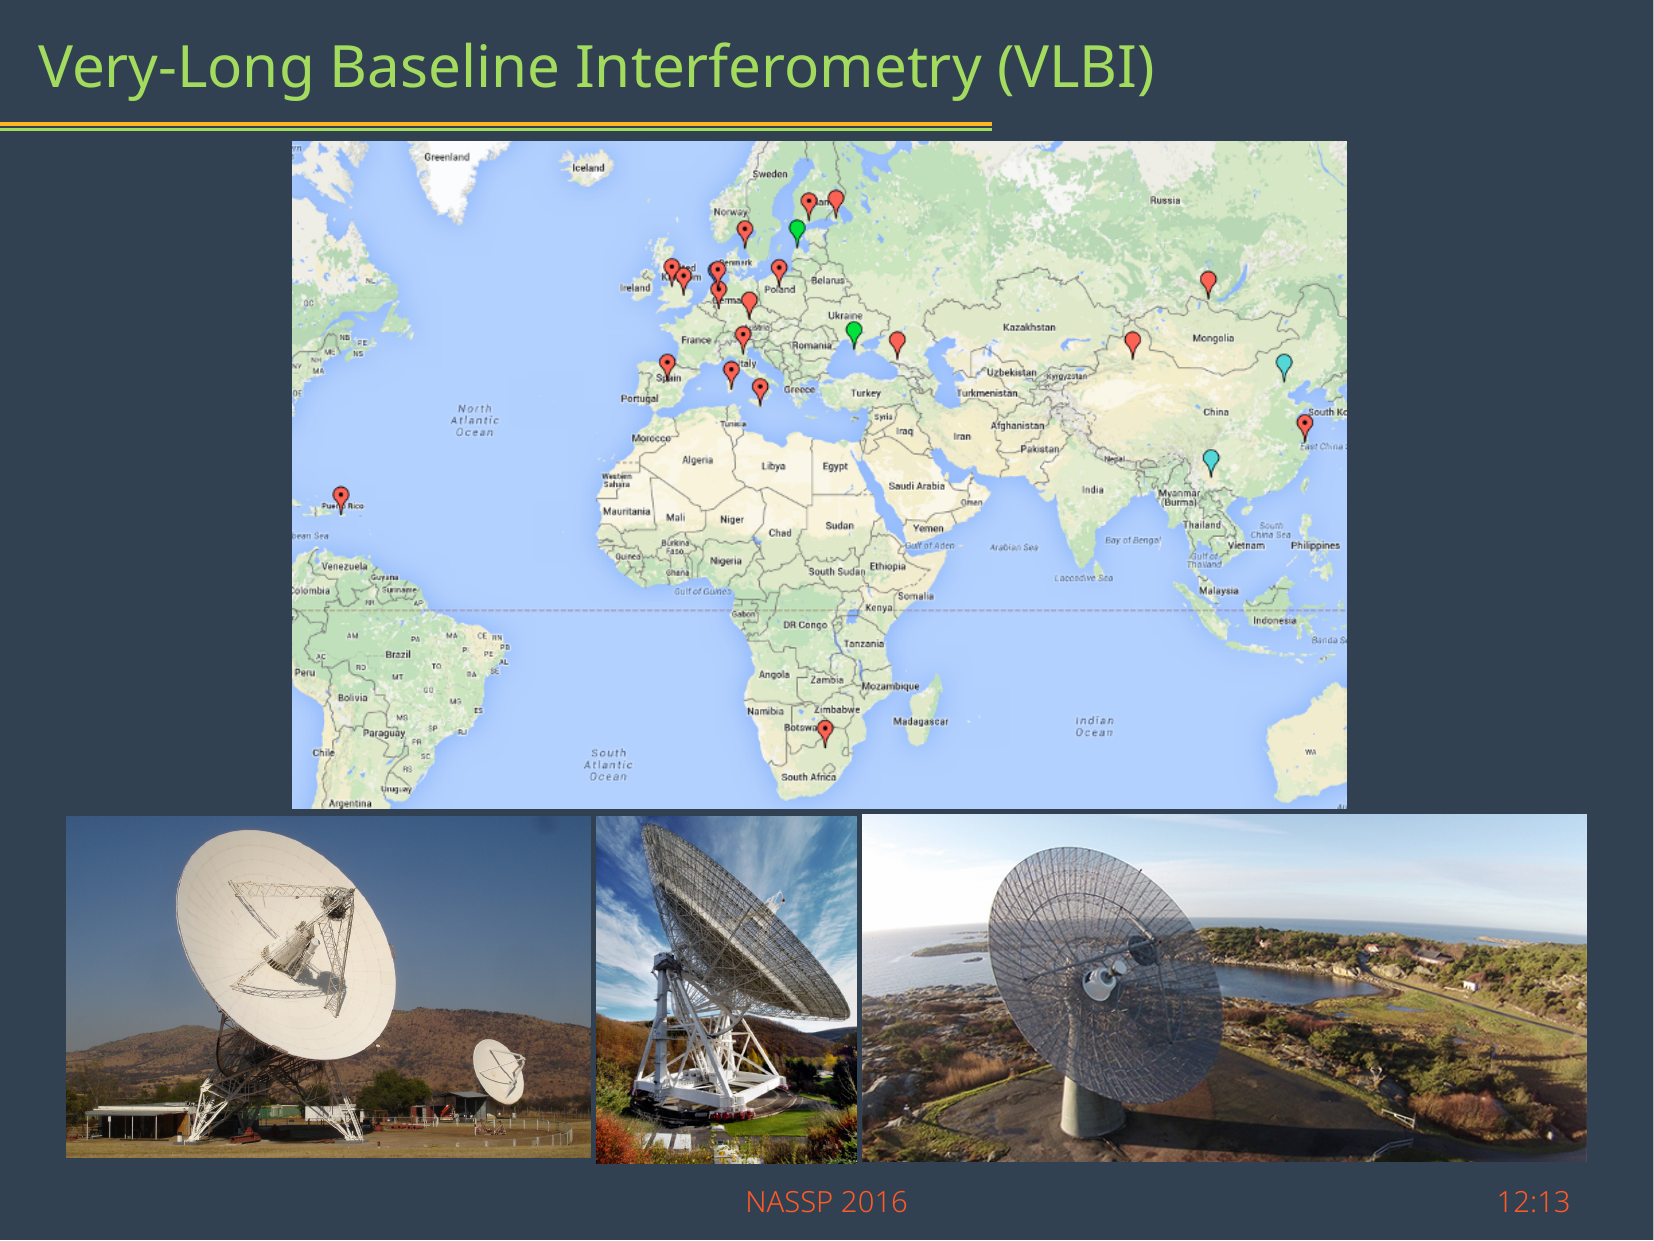

Very-Long Baseline Interferometry (VLBI)
NASSP 2016
12